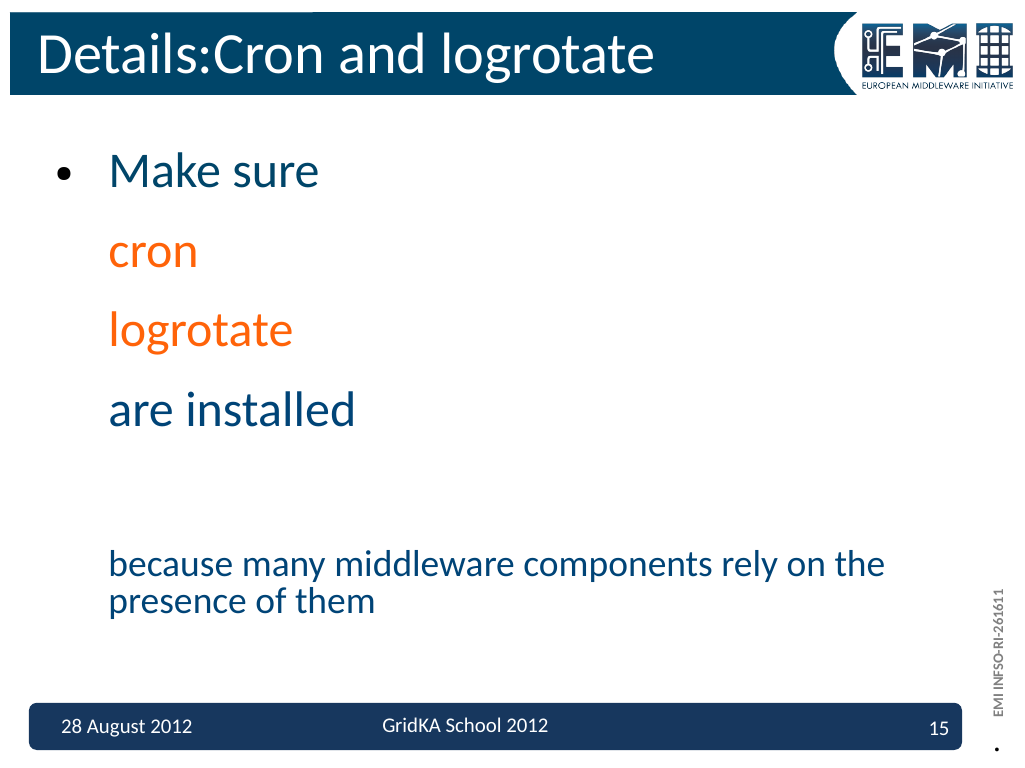

# Details:Cron and logrotate
Make sure
cron
logrotate
are installed
because many middleware components rely on the presence of them
GridKA School 2012
15